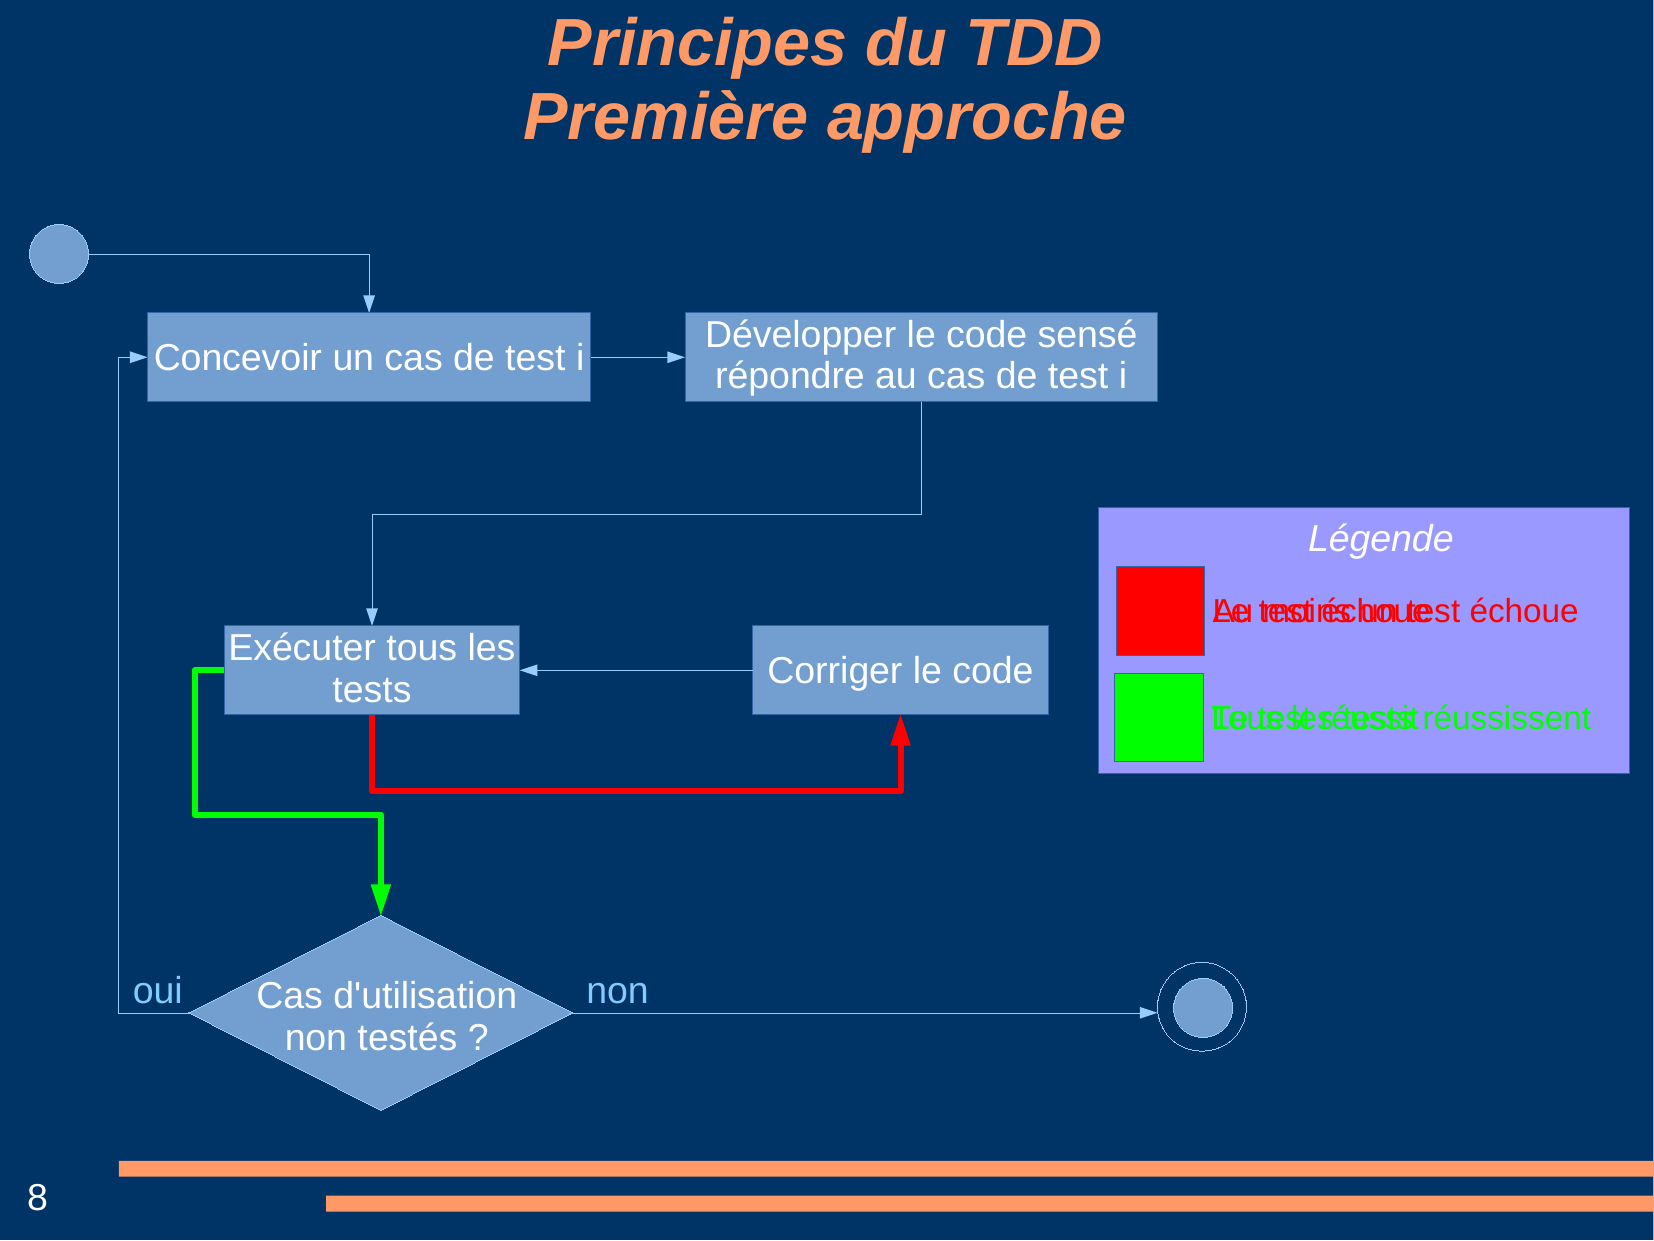

# Principes du TDD Première approche
Concevoir un cas de test
Concevoir un cas de test i
Développer le code sensé répondre au cas de test
Développer le code sensé répondre au cas de test i
oui
Légende
Le test échoue
Au moins un test échoue
Exécuter le test
Exécuter tous les tests
Corriger le code
Le test réussit
Tous les tests réussissent
Cas d'utilisation non testés ?
non